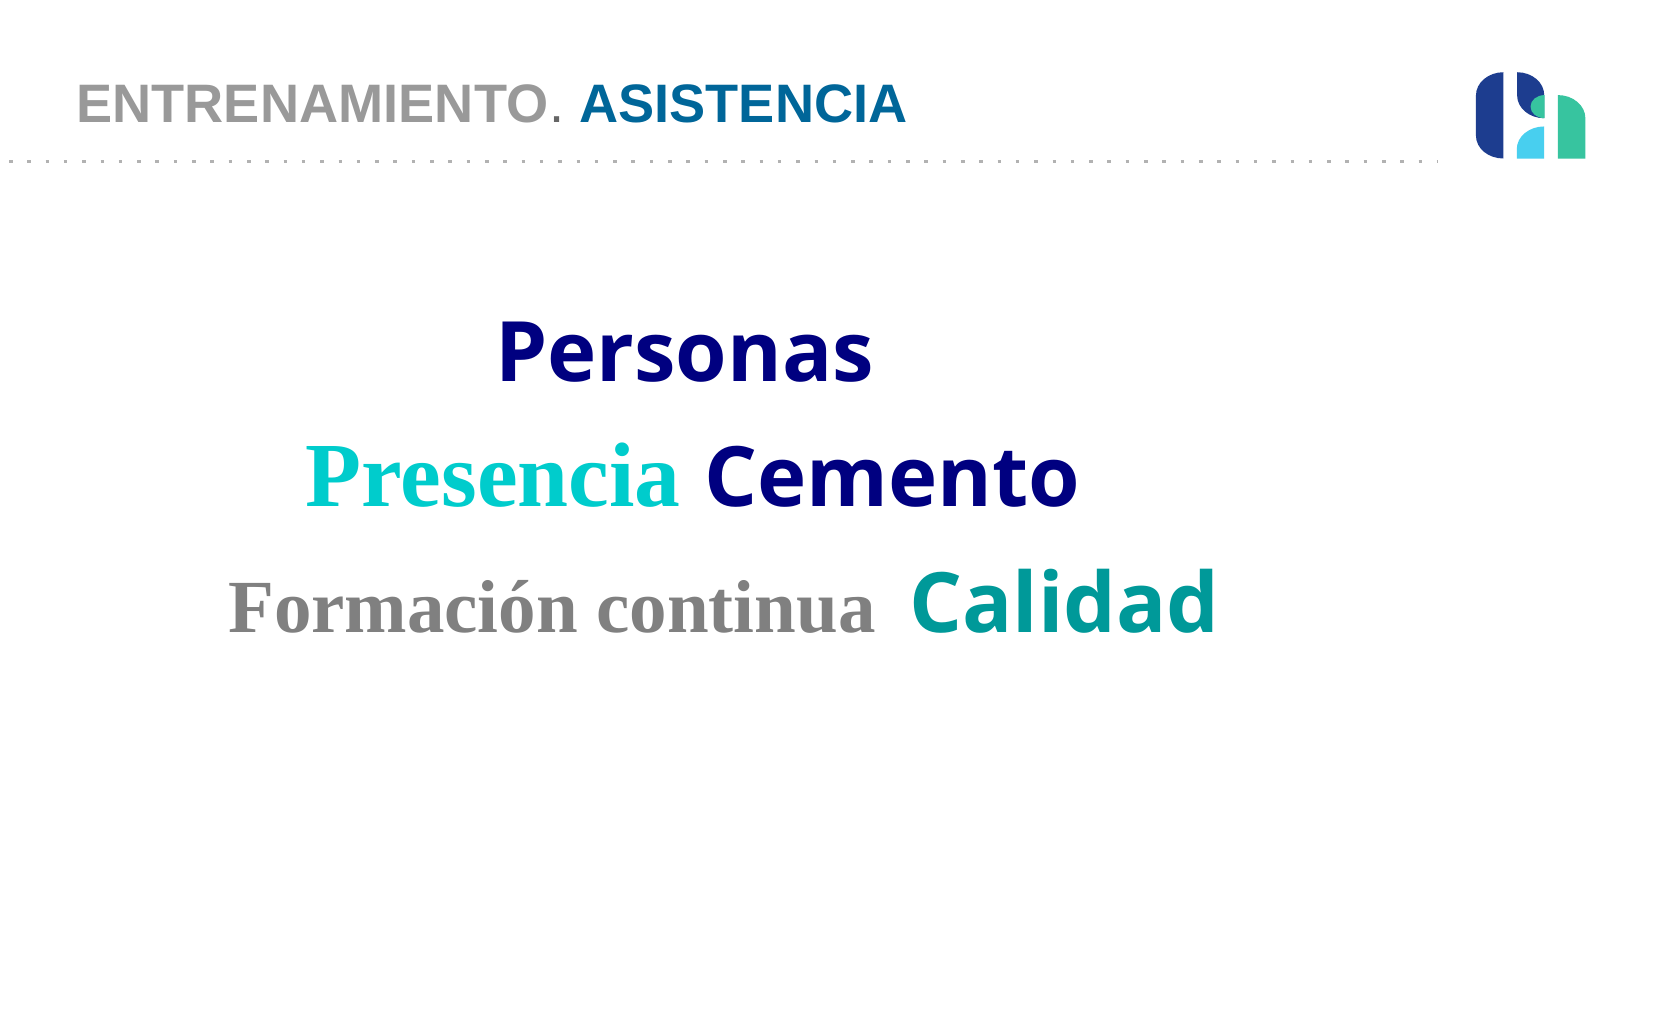

ENTRENAMIENTO. ASISTENCIA
 Personas
 Presencia Cemento
 Formación continua Calidad